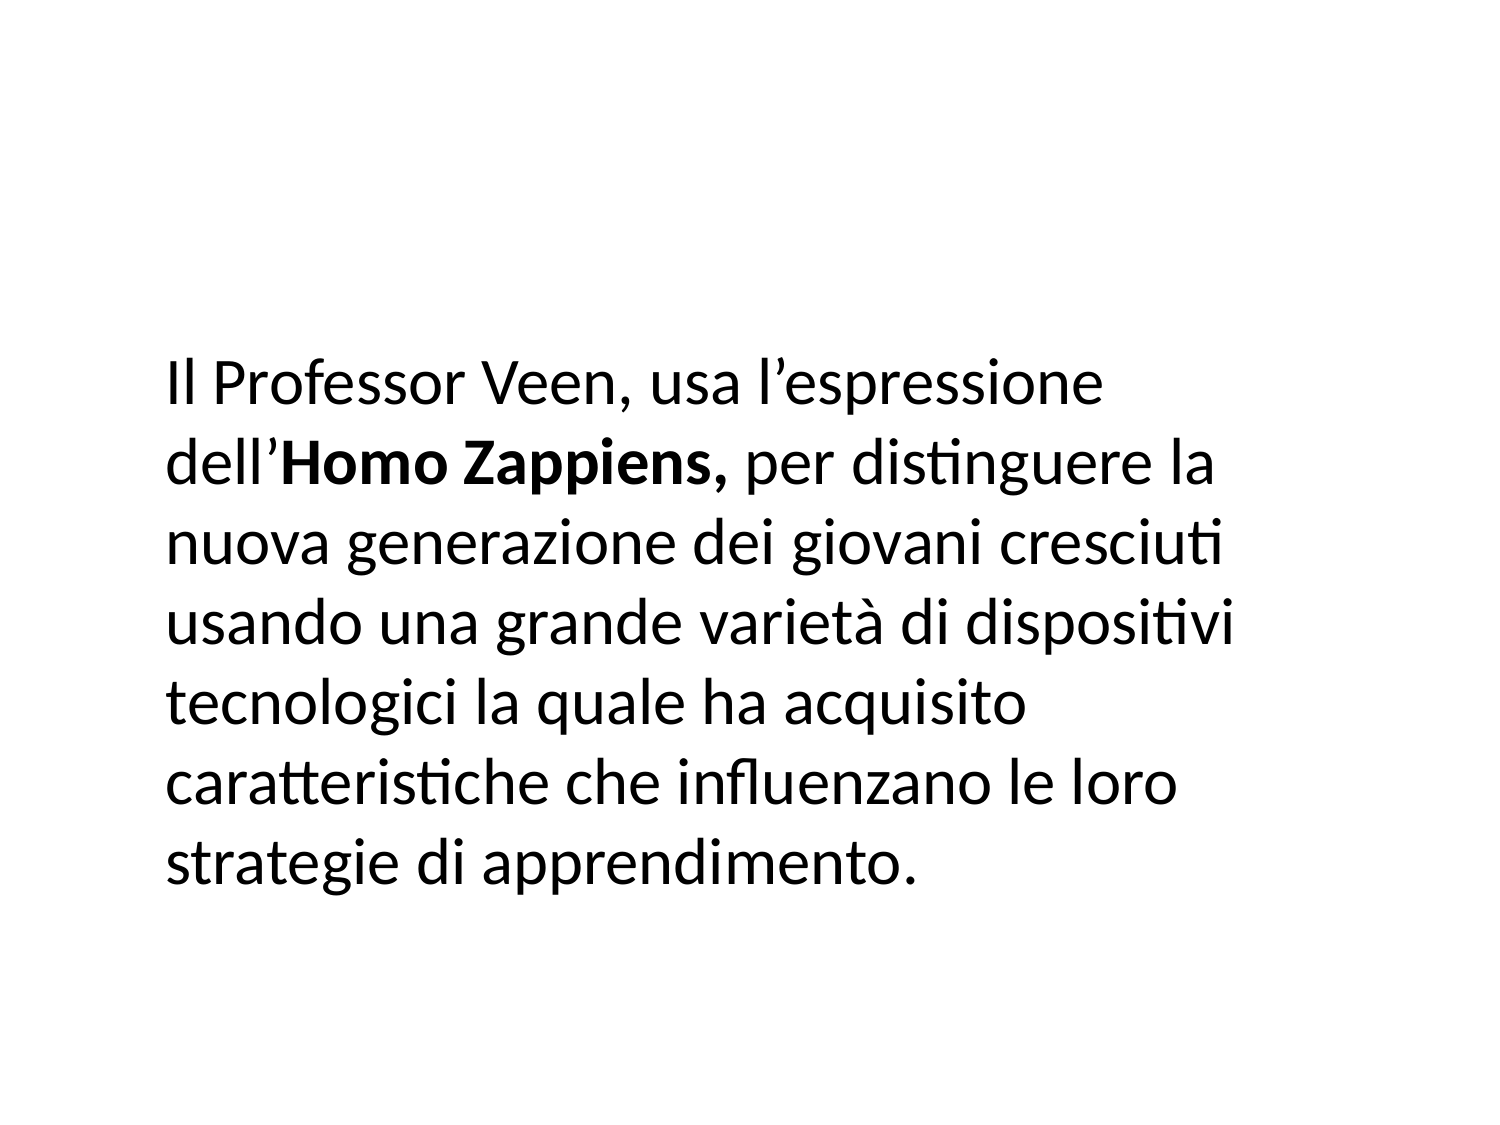

#
Il Professor Veen, usa l’espressione dell’Homo Zappiens, per distinguere la nuova generazione dei giovani cresciuti usando una grande varietà di dispositivi tecnologici la quale ha acquisito caratteristiche che influenzano le loro strategie di apprendimento.